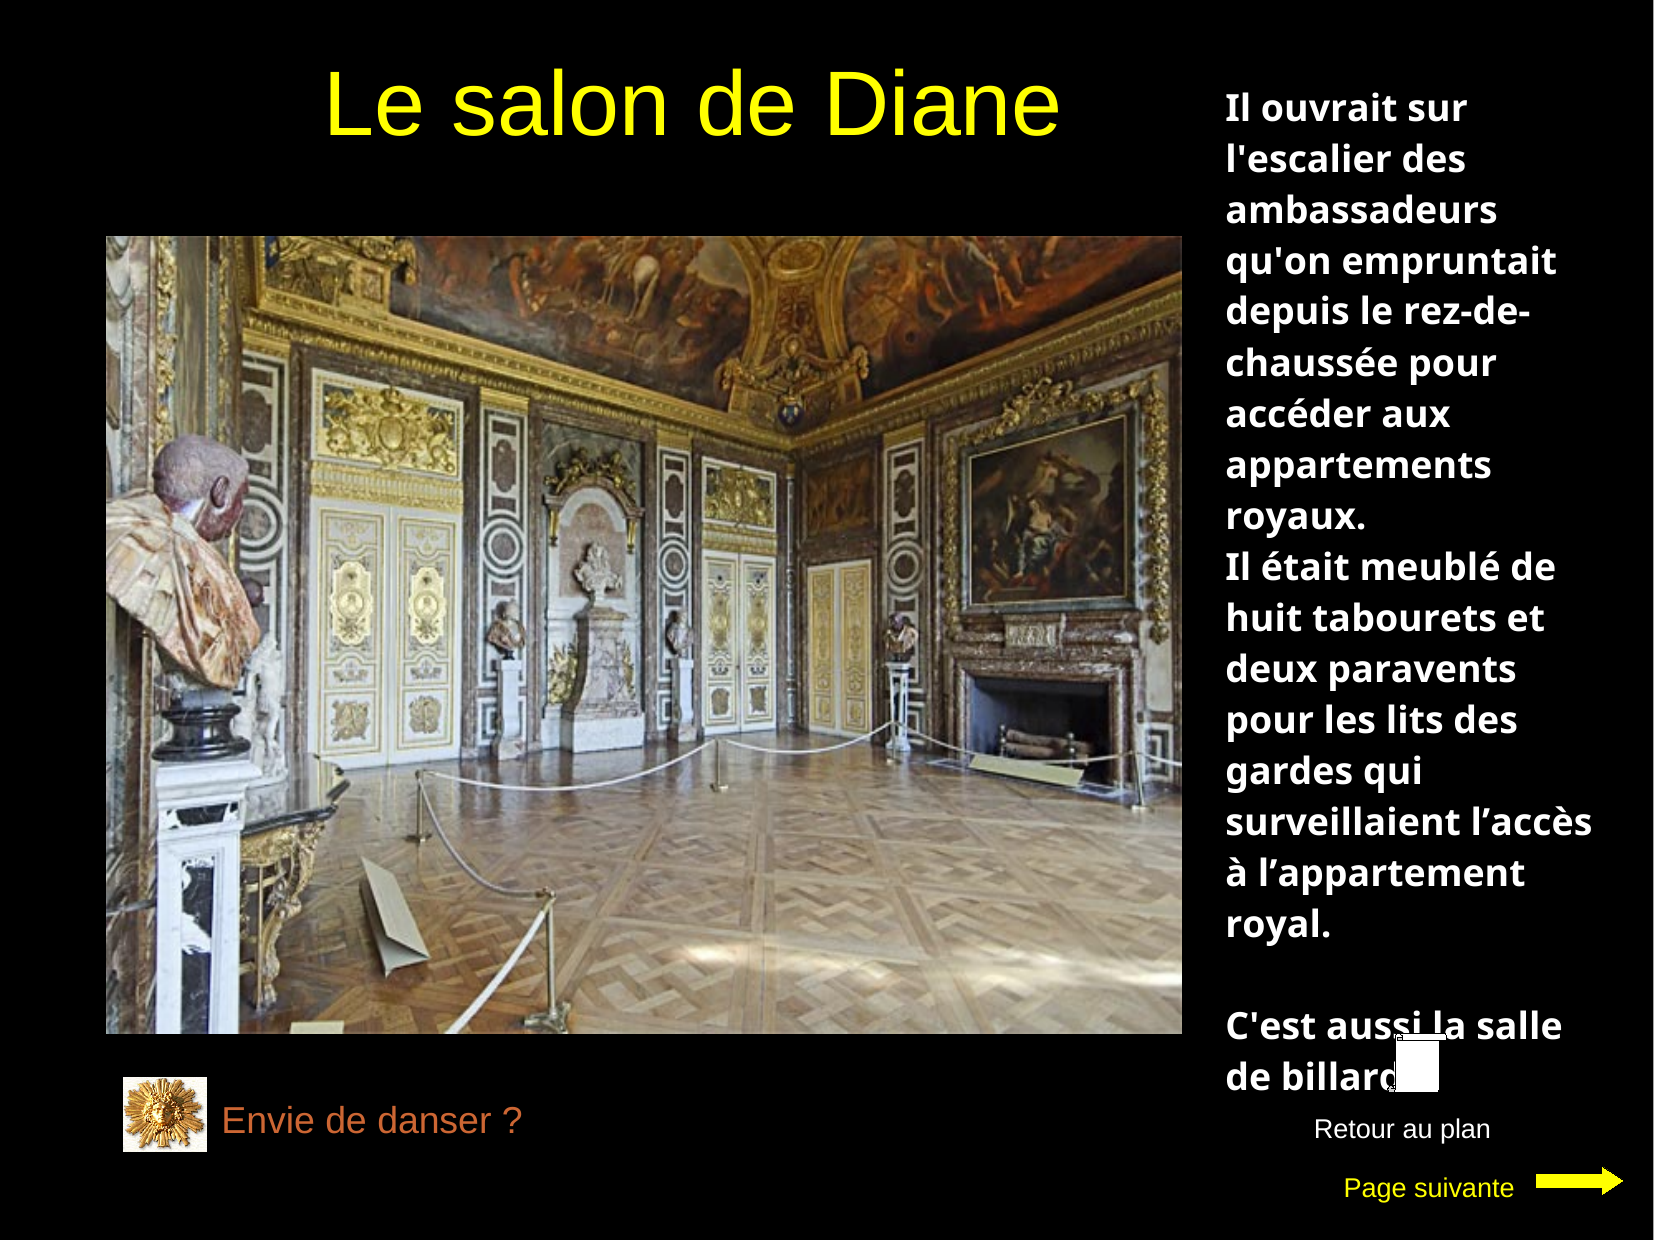

# Le salon de Diane
Il ouvrait sur l'escalier des ambassadeurs qu'on empruntait depuis le rez-de-chaussée pour accéder aux appartements royaux.
Il était meublé de huit tabourets et deux paravents pour les lits des gardes qui surveillaient l’accès à l’appartement royal.
C'est aussi la salle de billard
Envie de danser ?
Retour au plan
Page suivante